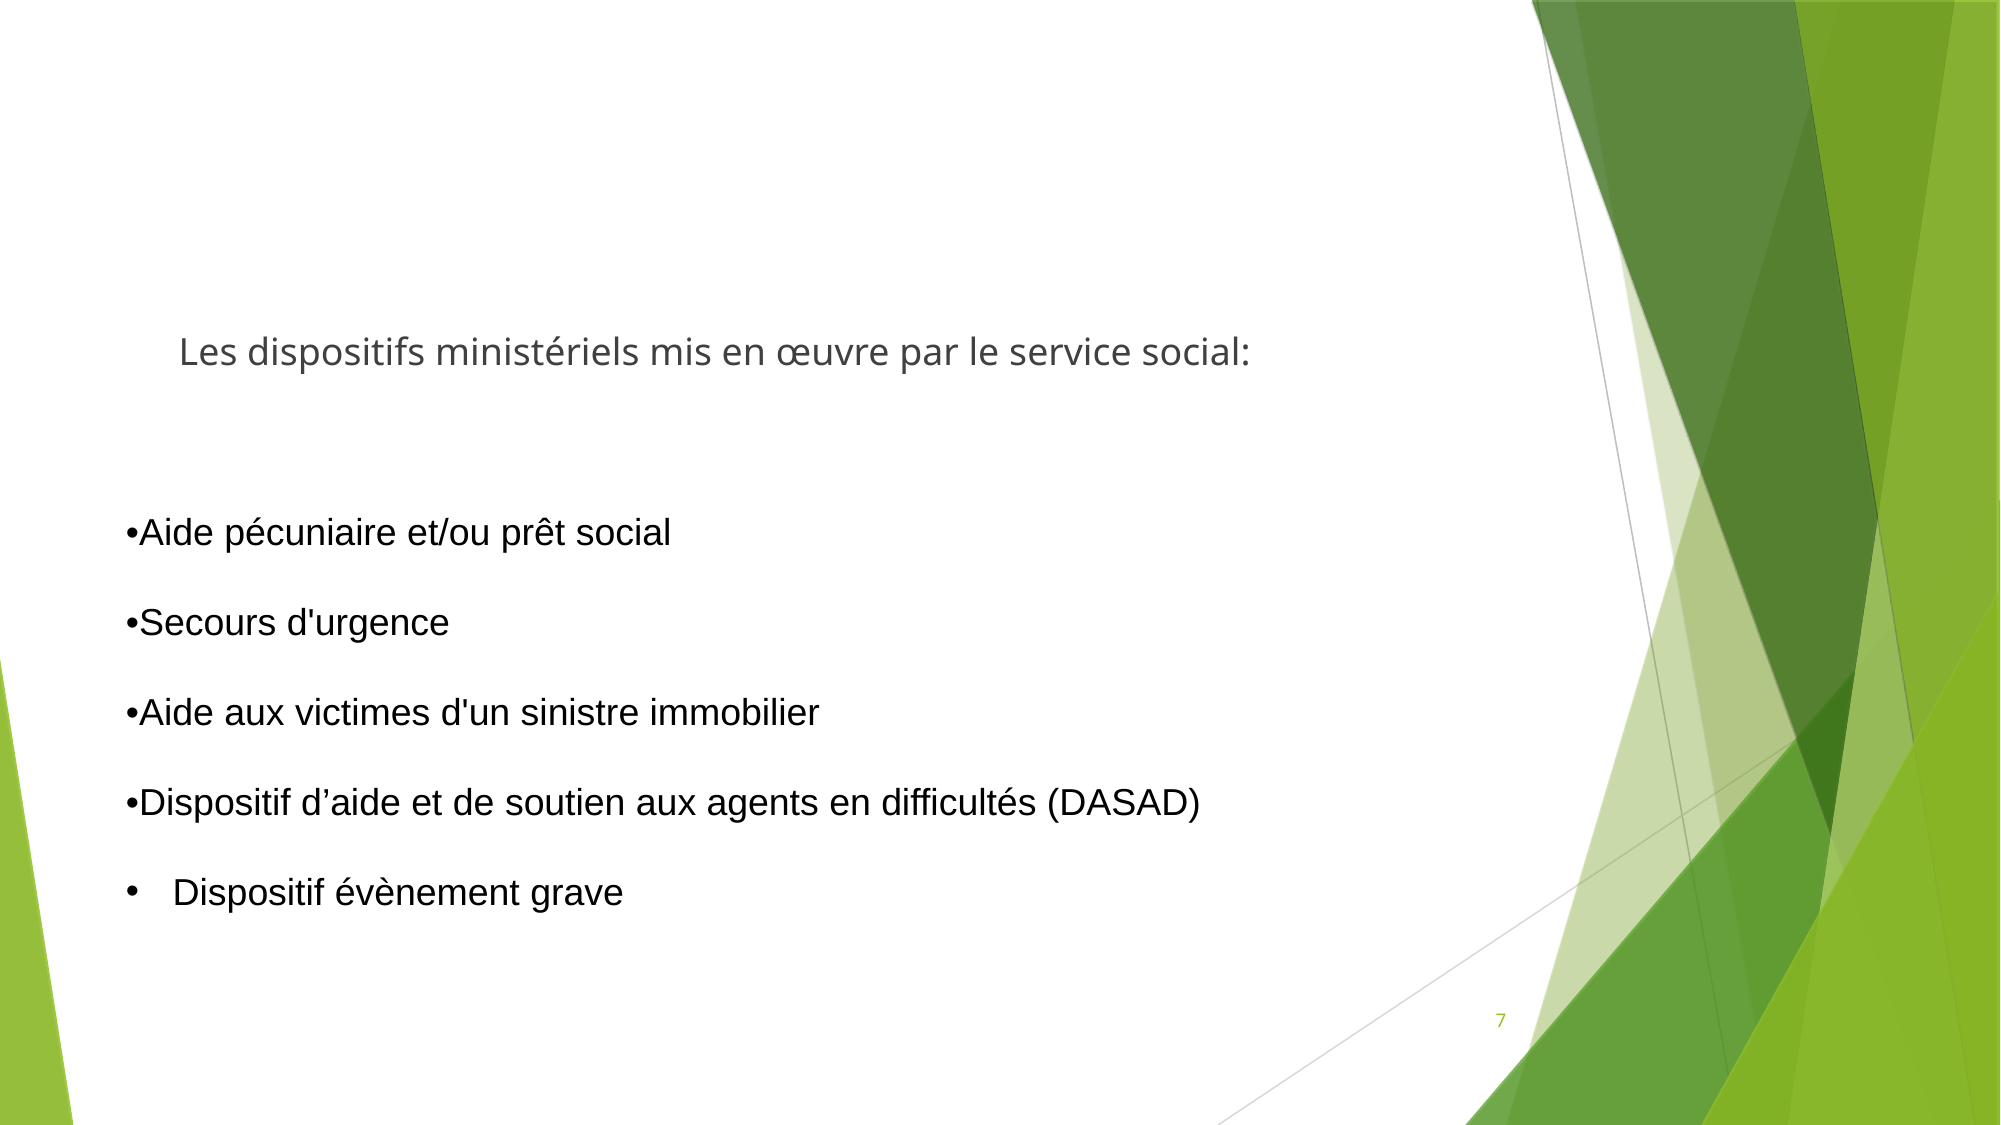

# Les dispositifs ministériels mis en œuvre par le service social:
•Aide pécuniaire et/ou prêt social
•Secours d'urgence
•Aide aux victimes d'un sinistre immobilier
•Dispositif d’aide et de soutien aux agents en difficultés (DASAD)
Dispositif évènement grave